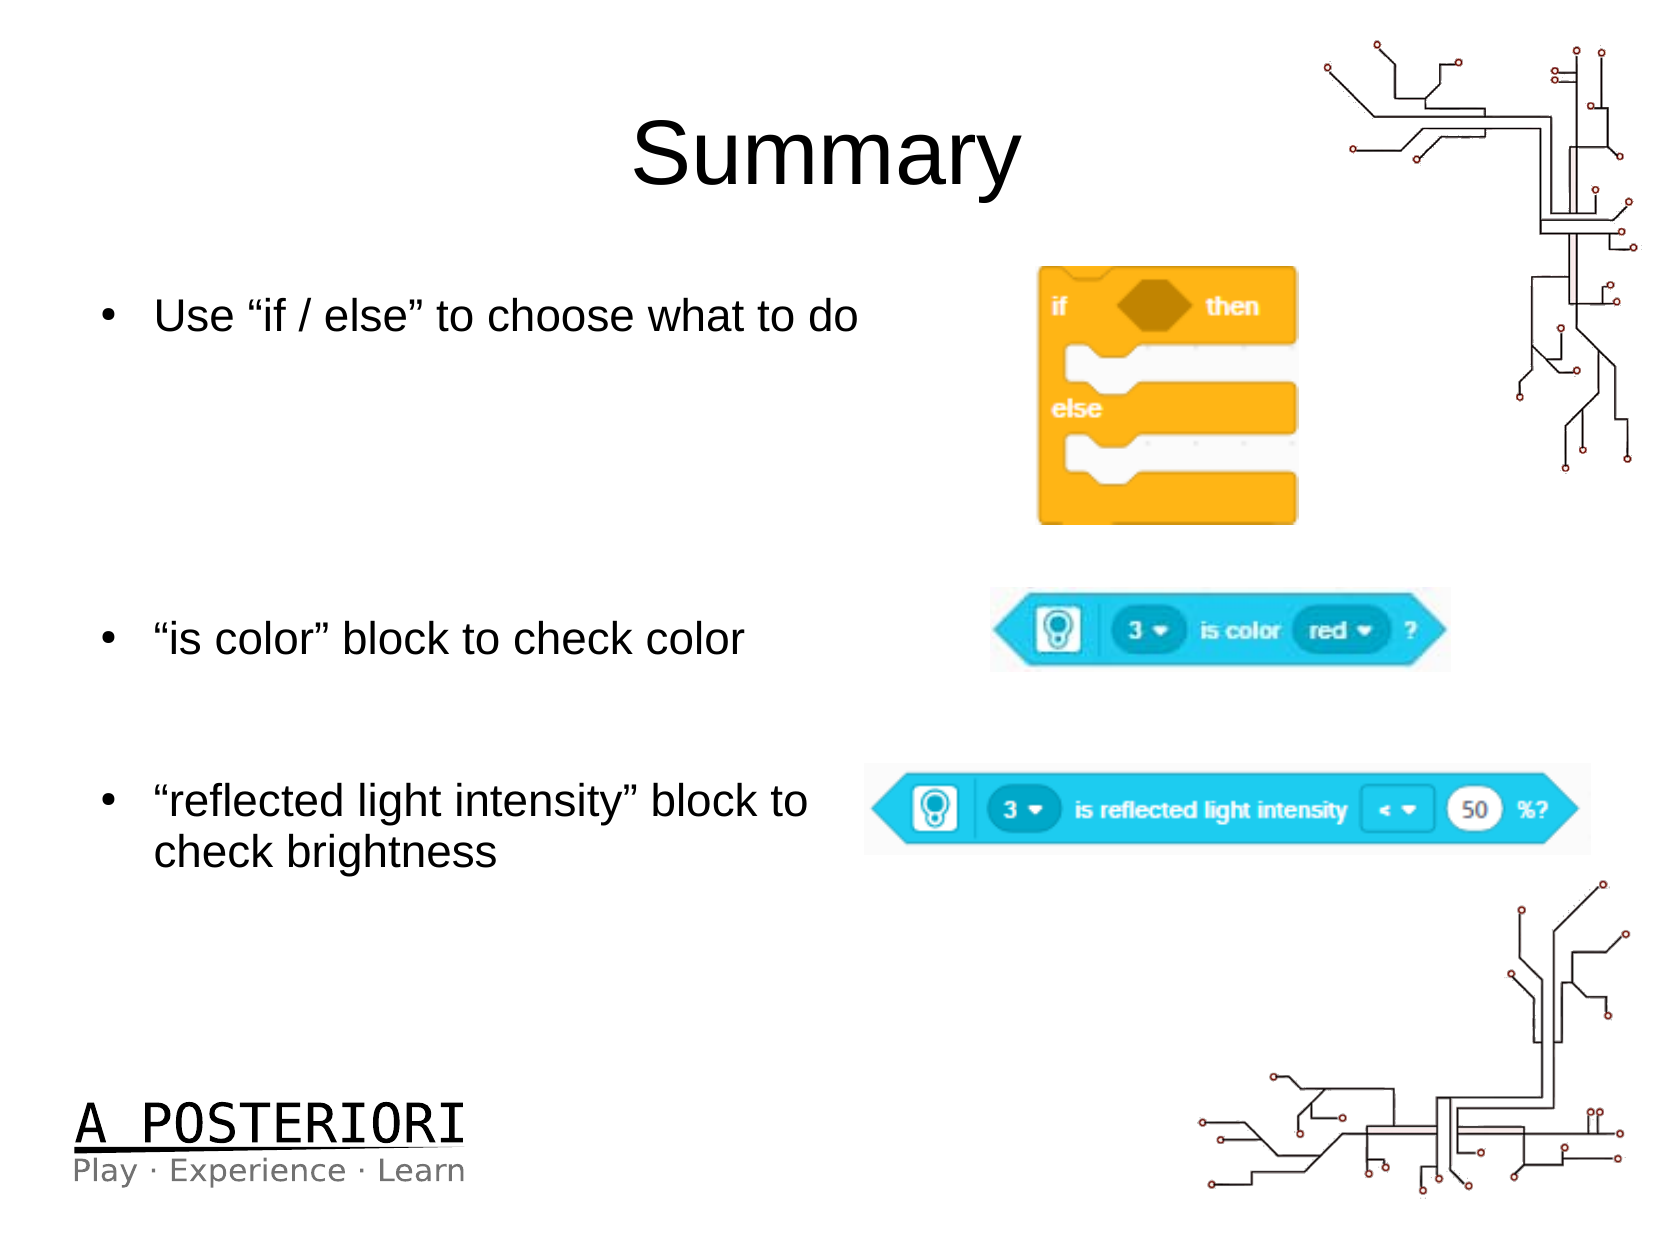

# Summary
Use “if / else” to choose what to do
“is color” block to check color
“reflected light intensity” block to check brightness